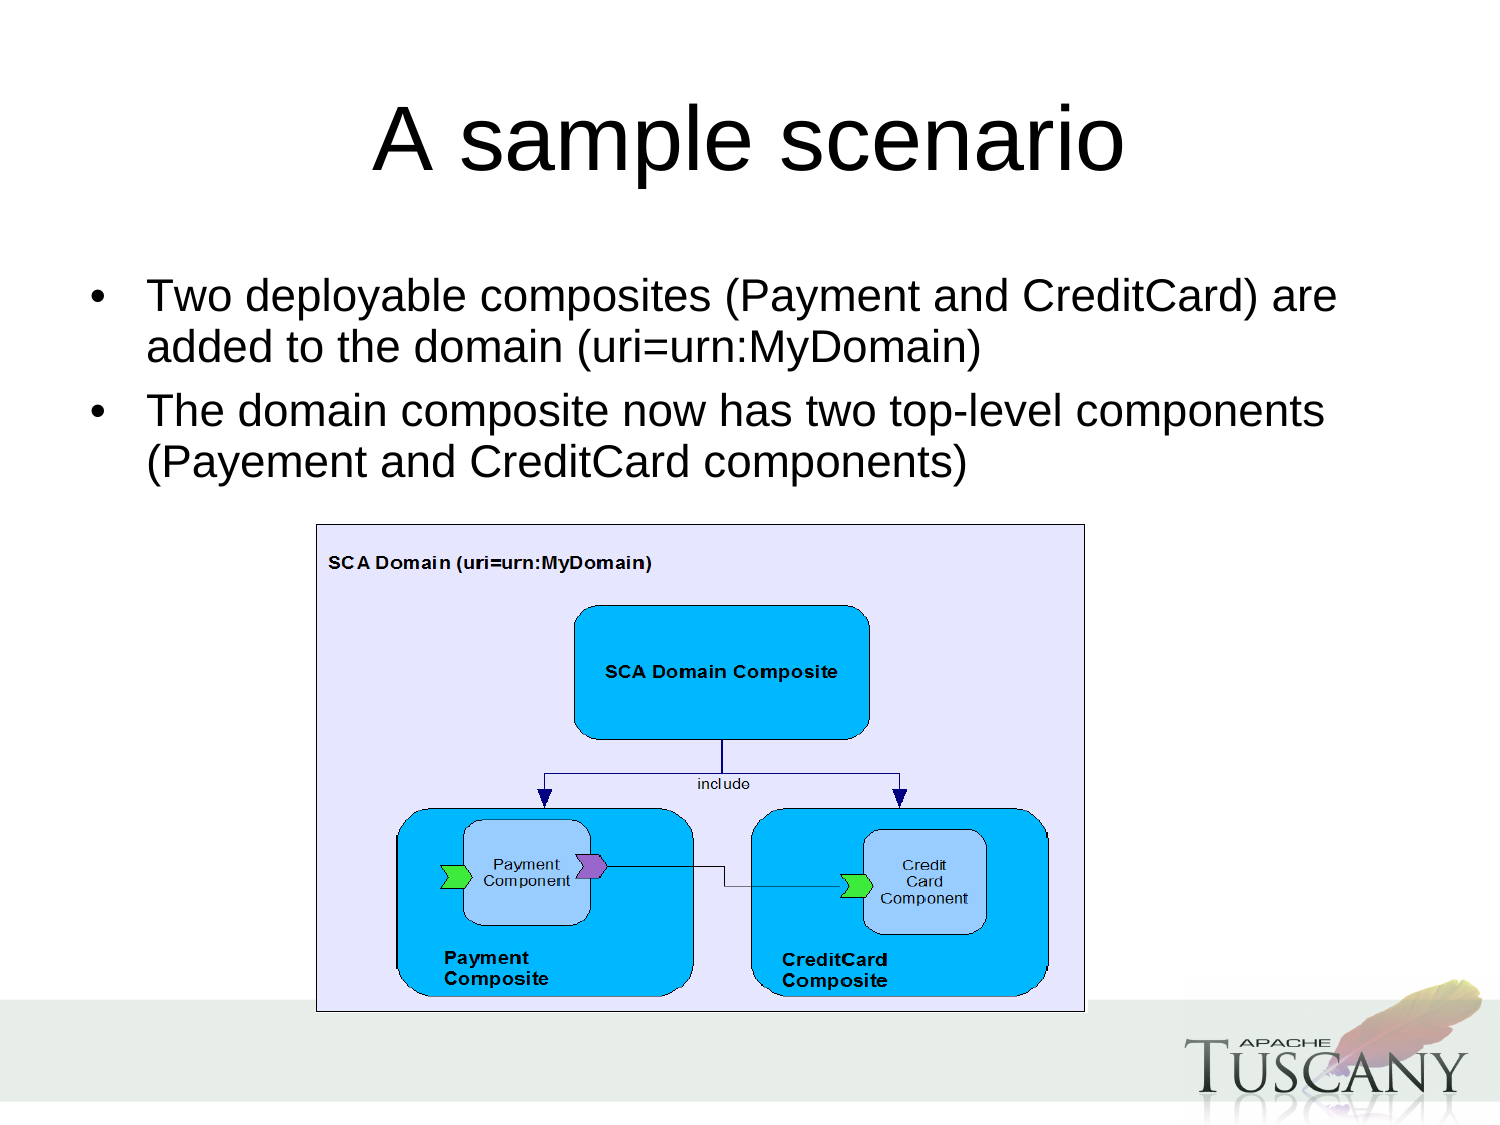

# A sample scenario
Two deployable composites (Payment and CreditCard) are added to the domain (uri=urn:MyDomain)
The domain composite now has two top-level components (Payement and CreditCard components)